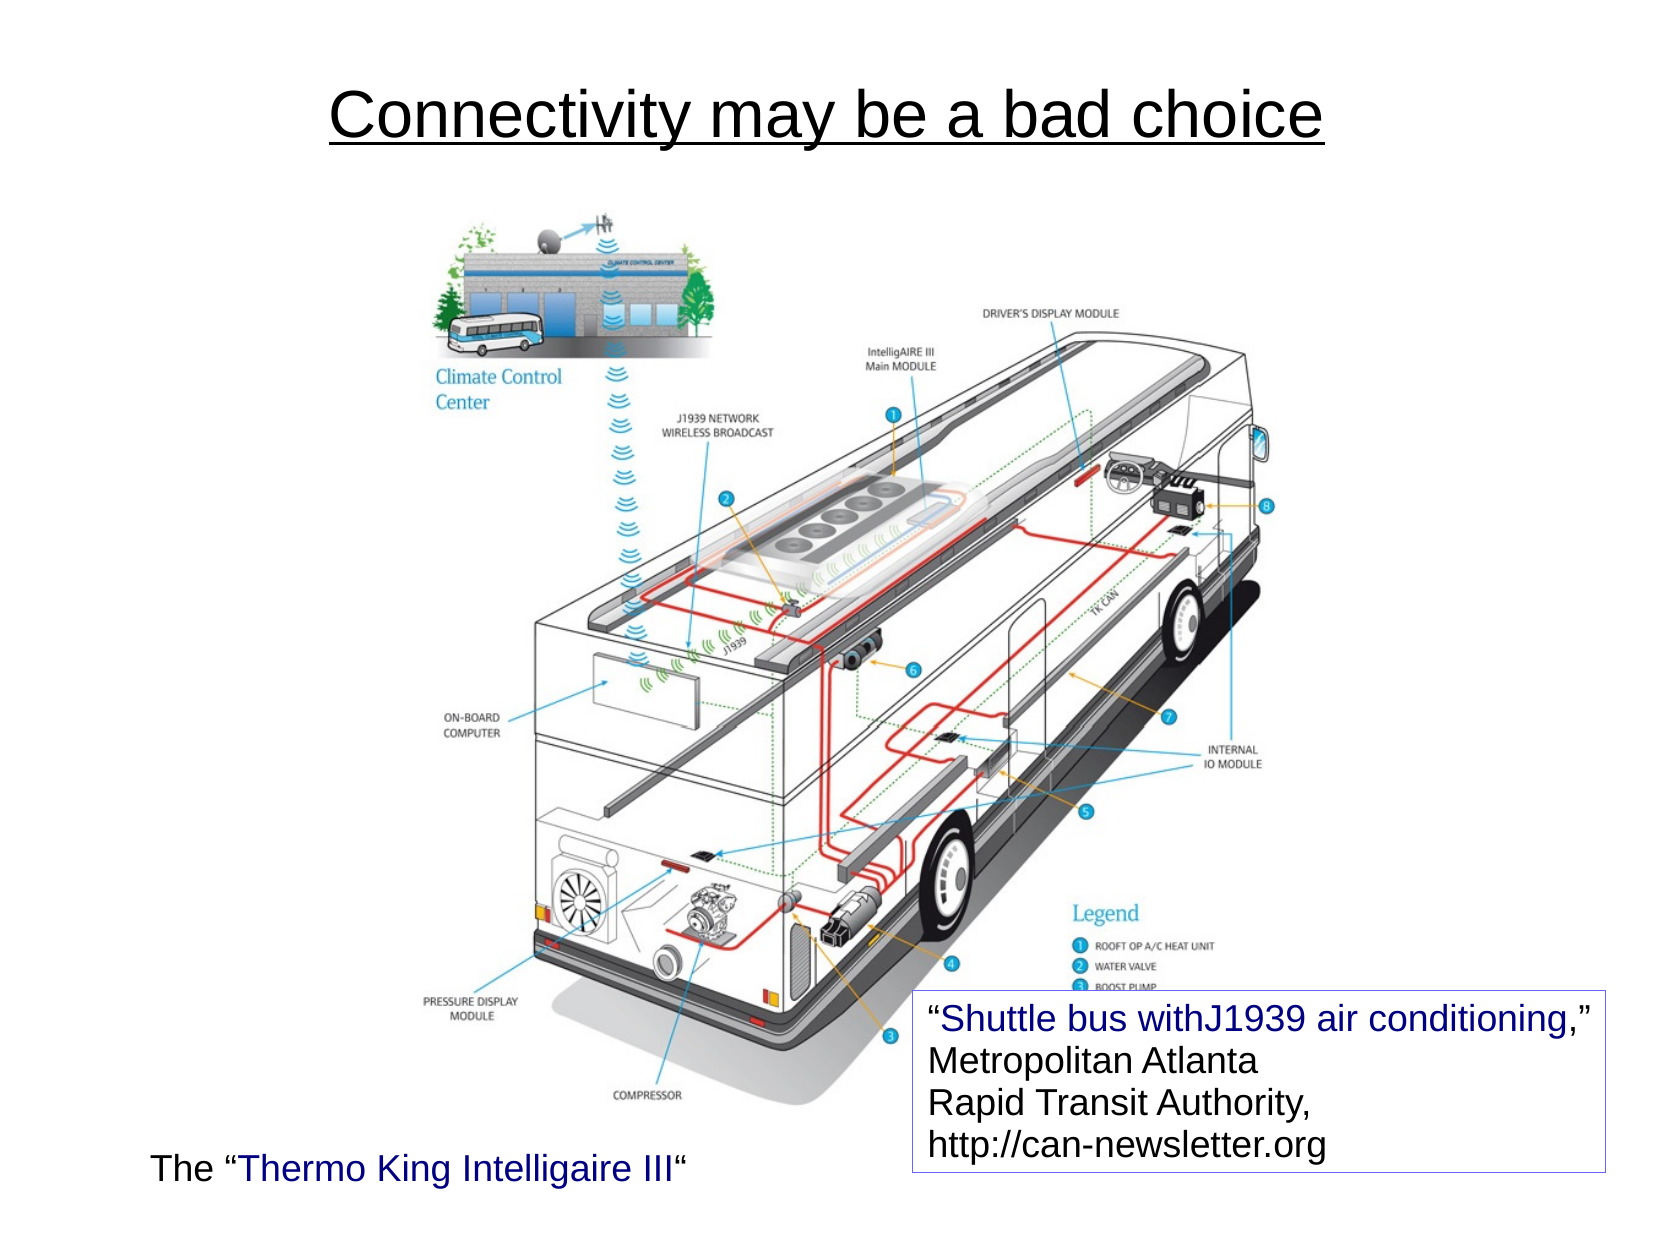

# Connectivity may be a bad choice
“Shuttle bus withJ1939 air conditioning,”
Metropolitan Atlanta
Rapid Transit Authority,
http://can-newsletter.org
36
The “Thermo King Intelligaire III“